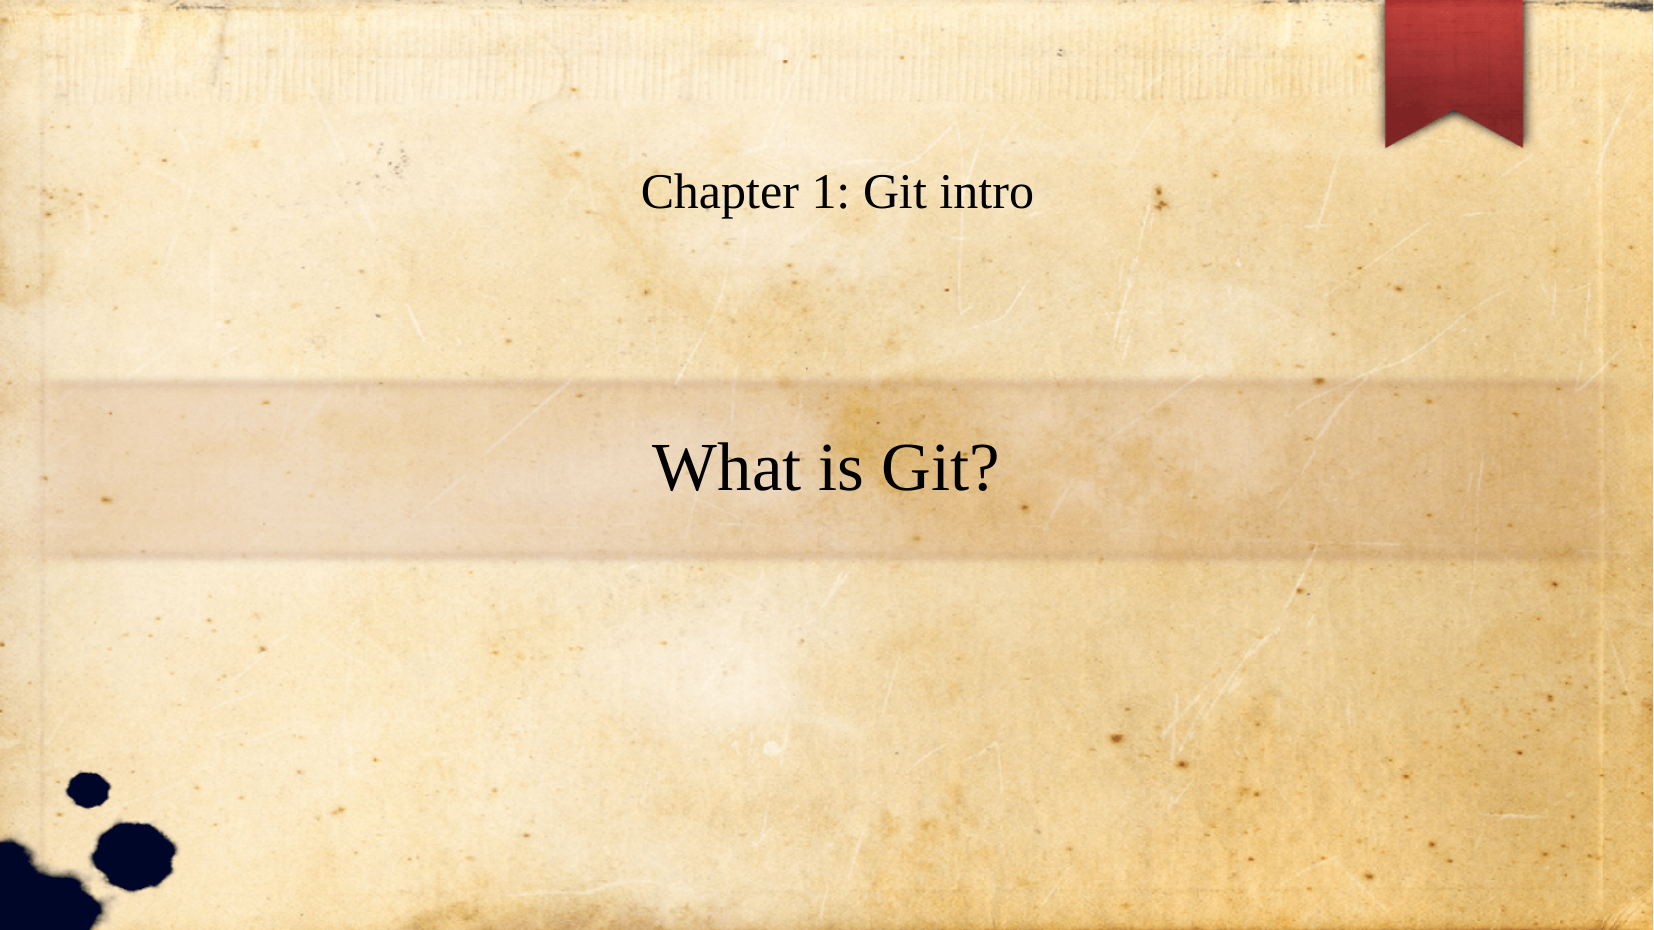

Chapter 1: Git intro
# What is Git?